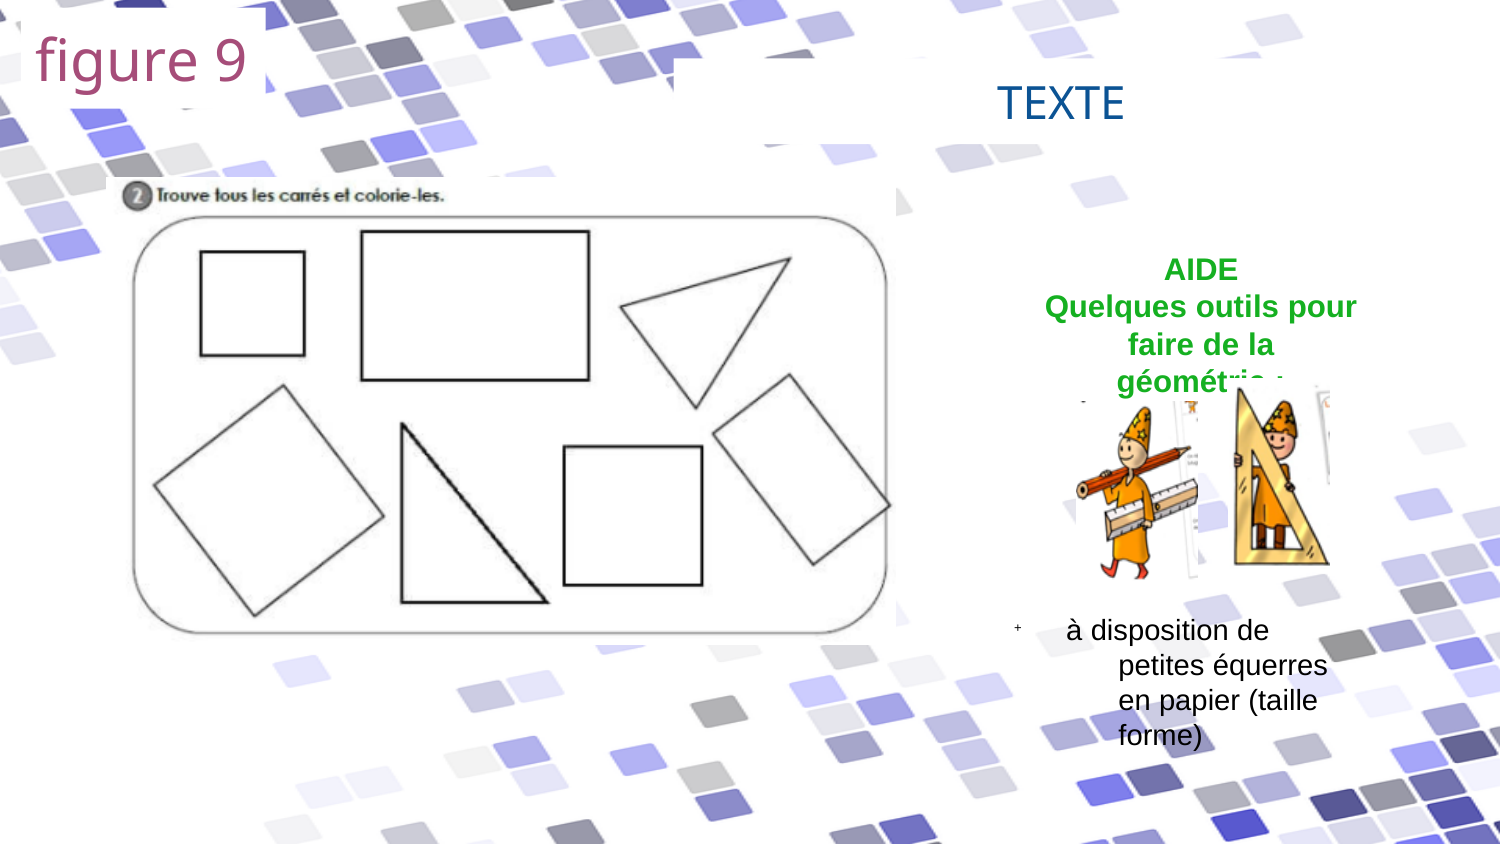

figure 9
TEXTE
AIDE
Quelques outils pour faire de la géométrie :
à disposition de petites équerres en papier (taille forme)